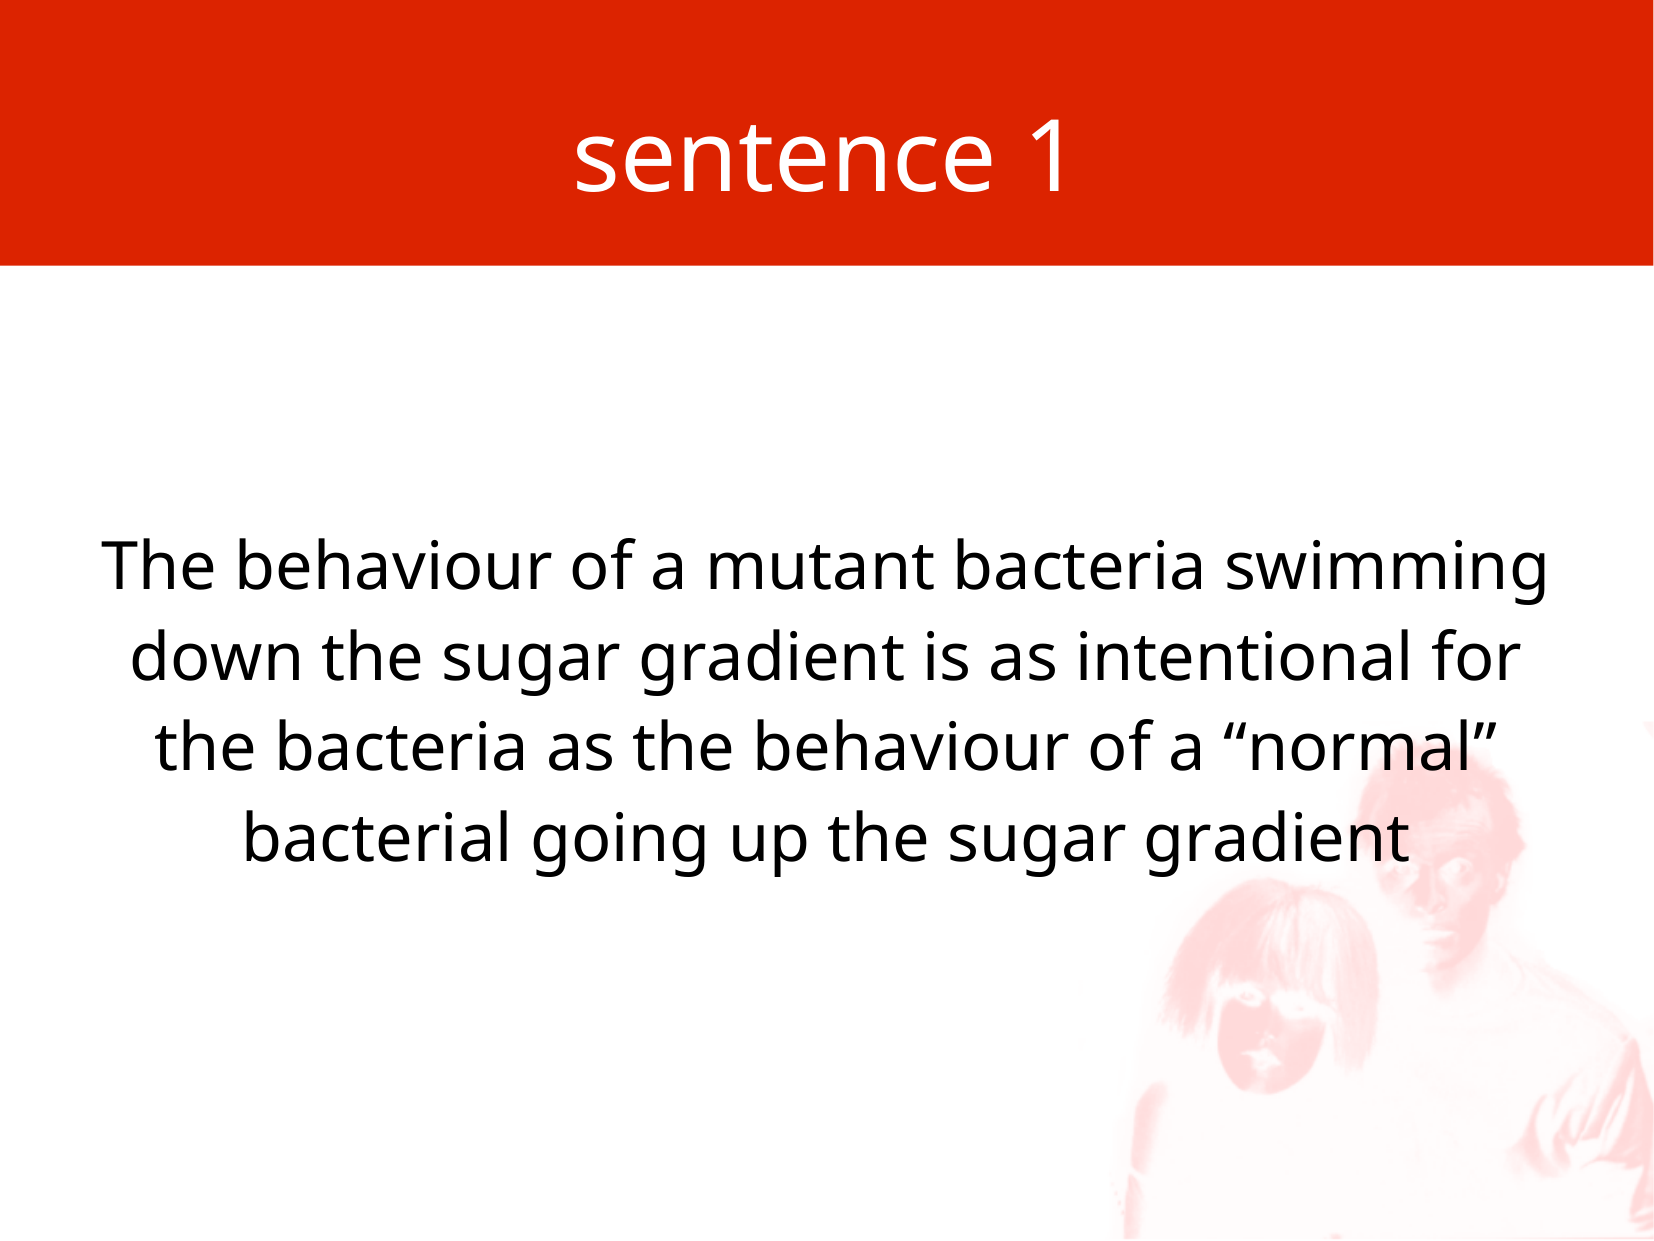

# sentence 1
The behaviour of a mutant bacteria swimming down the sugar gradient is as intentional for the bacteria as the behaviour of a “normal” bacterial going up the sugar gradient